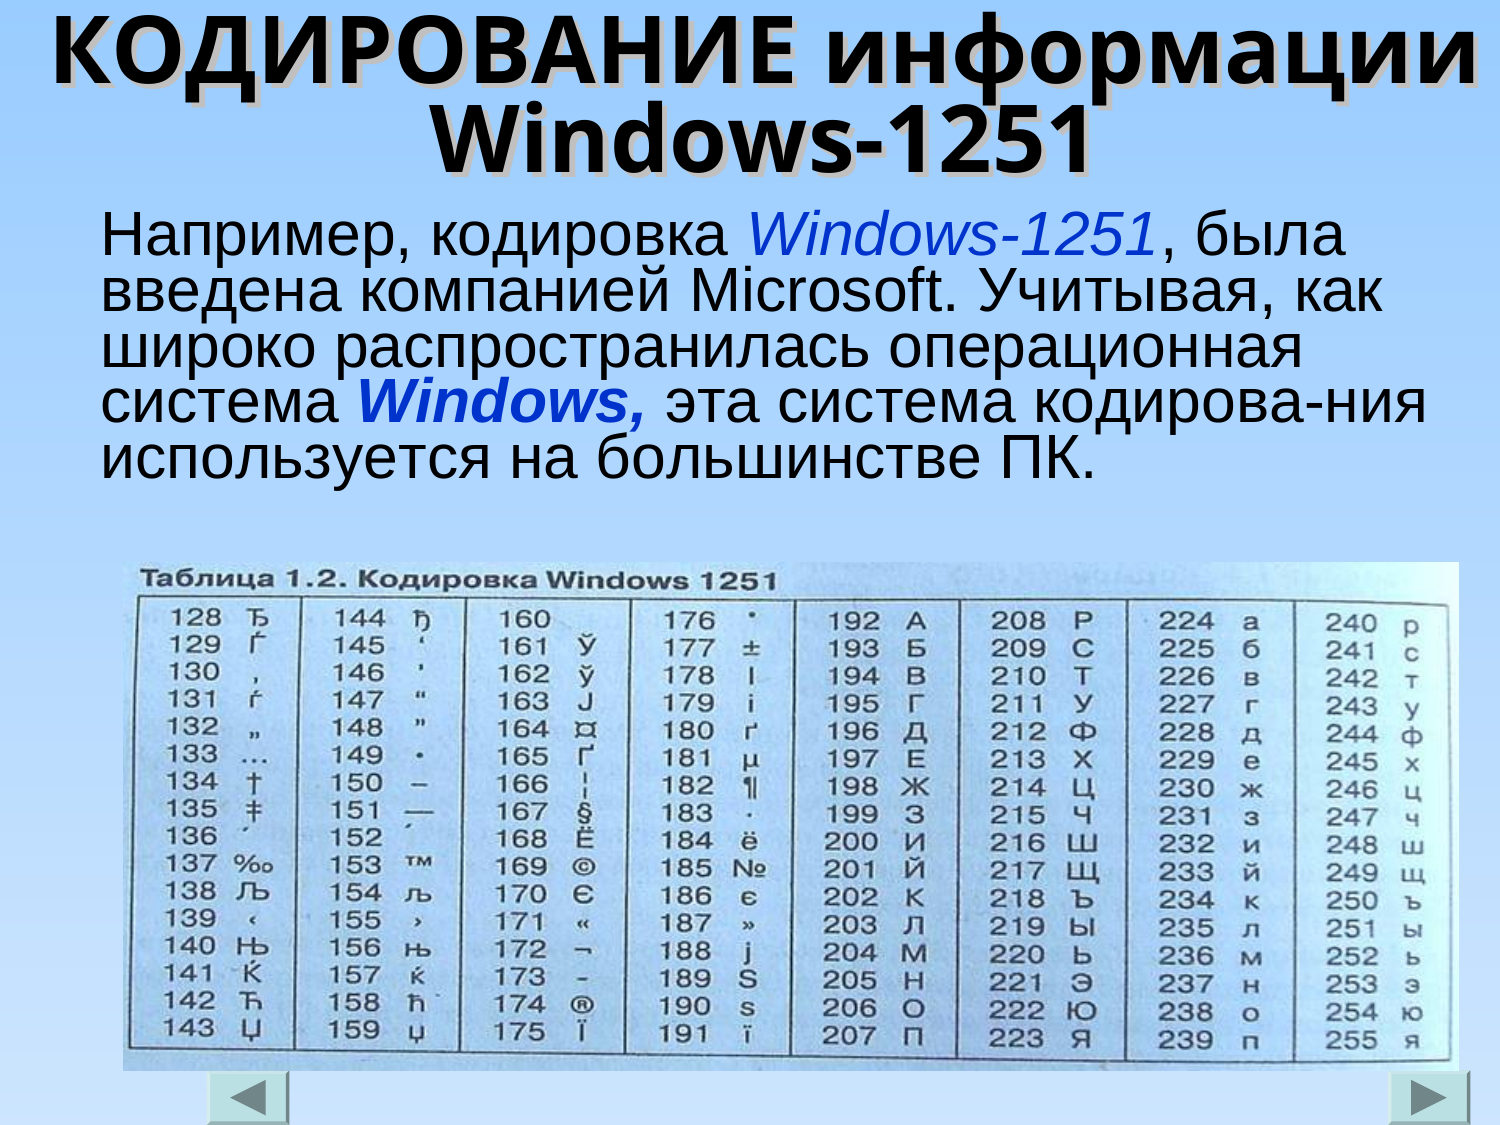

# КОДИРОВАНИЕ информации Windows-1251
	Например, кодировка Windows-1251, была введена компанией Microsoft. Учитывая, как широко распространилась операционная система Windows, эта система кодирова-ния используется на большинстве ПК.
11